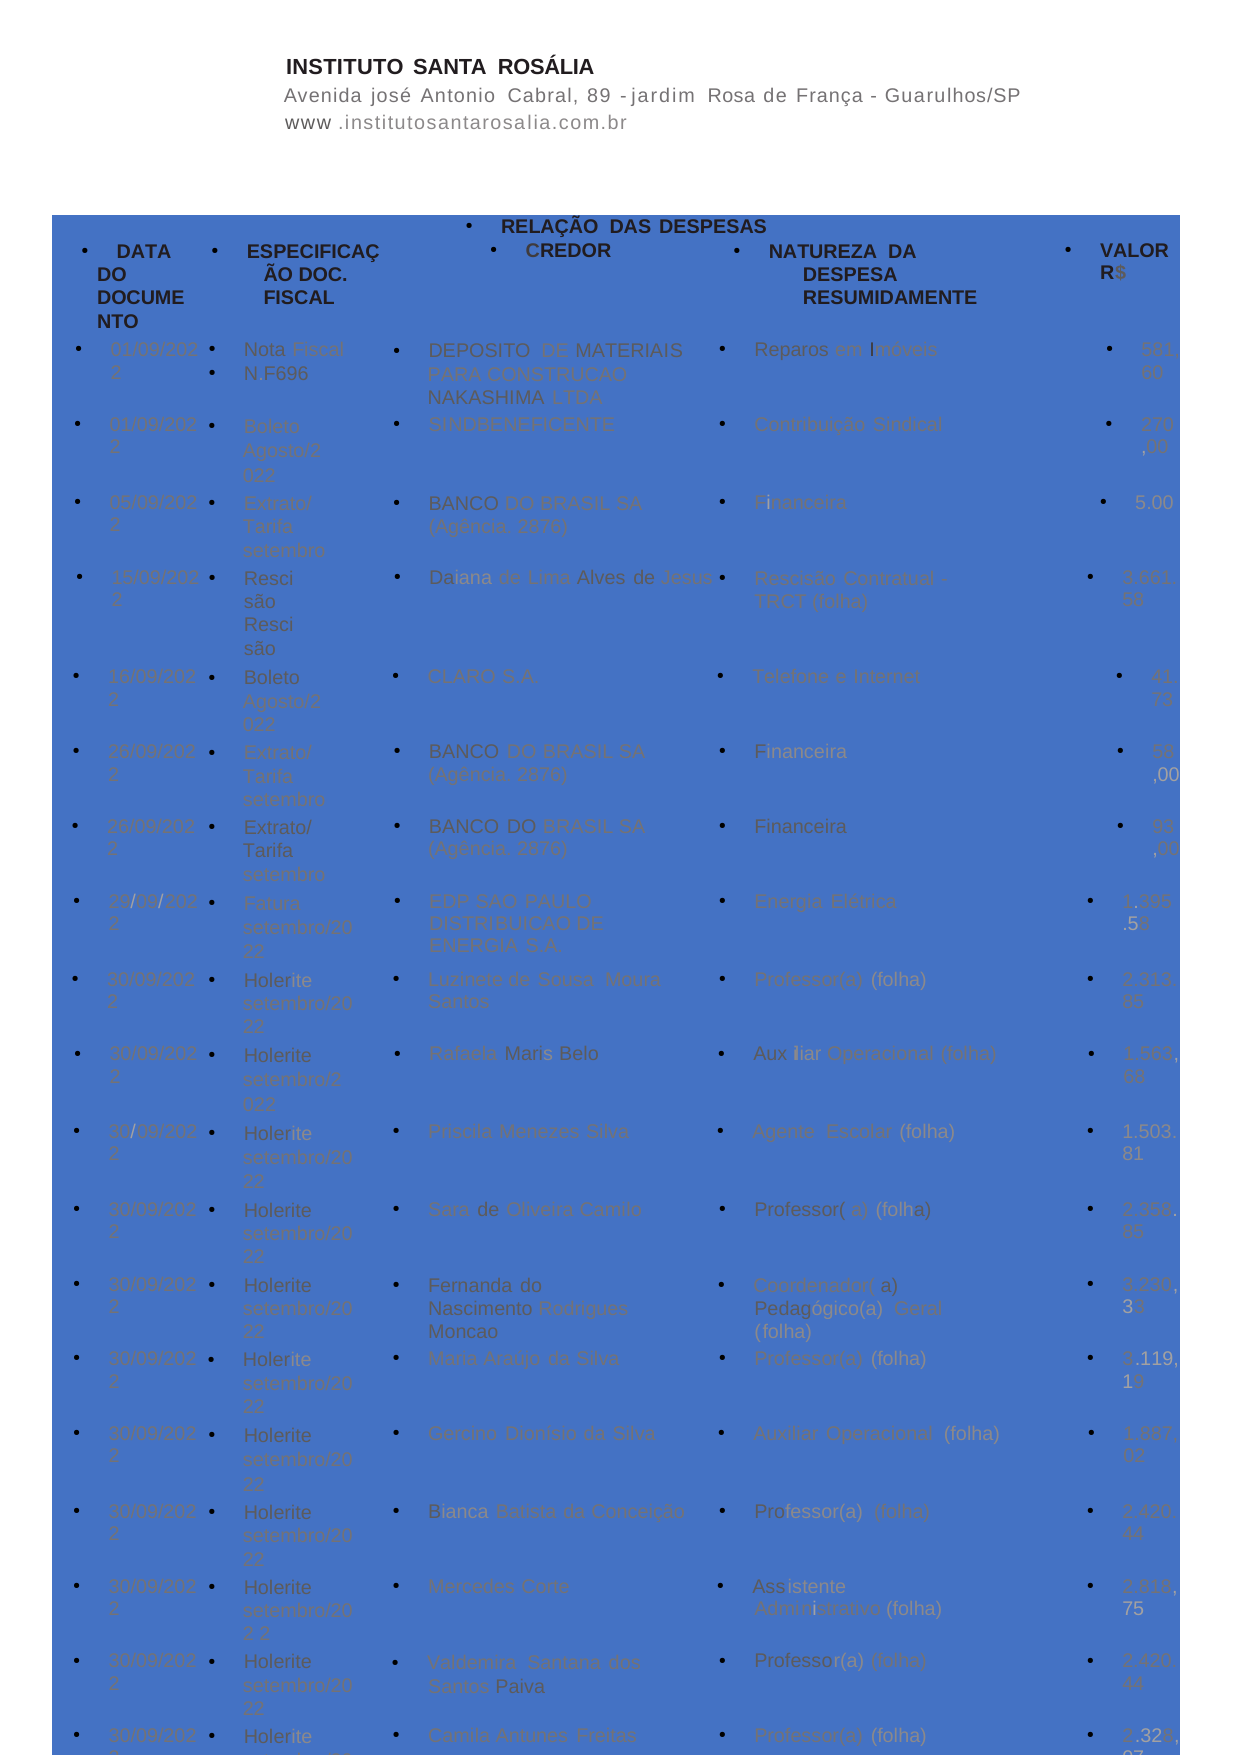

INSTITUTO SANTA ROSÁLIA
Avenida josé Antonio Cabral, 89 - jardim Rosa de França - Guarulhos/SP www .institutosantarosalia.com.br
| RELAÇÃO DAS DESPESAS | | | | |
| --- | --- | --- | --- | --- |
| DATA DO DOCUMENTO | ESPECIFICAÇÃO DOC. FISCAL | CREDOR | NATUREZA DA DESPESA RESUMIDAMENTE | VALOR R$ |
| 01/09/2022 | Nota Fiscal N.F696 | DEPOSITO DE MATERIAIS PARA CONSTRUCAO NAKASHIMA LTDA | Reparos em Imóveis | 581,60 |
| 01/09/2022 | Boleto Agosto/2022 | SINDBENEFICENTE | Contribuição Sindical | 270,00 |
| 05/09/2022 | Extrato/Tarifa setembro | BANCO DO BRASIL SA (Agência. 2876) | Financeira | 5.00 |
| 15/09/2022 | Rescisão Rescisão | Daiana de Lima Alves de Jesus | Rescisão Contratual - TRCT (folha) | 3.661.58 |
| 16/09/2022 | Boleto Agosto/2022 | CLARO S.A. | Telefone e Internet | 41.73 |
| 26/09/2022 | Extrato/Tarifa setembro | BANCO DO BRASIL SA (Agência. 2876) | Financeira | 58,00 |
| 26/09/2022 | Extrato/Tarifa setembro | BANCO DO BRASIL SA (Agência. 2876) | Financeira | 93 ,00 |
| 29/09/2022 | Fatura setembro/2022 | EDP SAO PAULO DISTRIBUICAO DE ENERGIA S.A. | Energia Elétrica | 1.395 .58 |
| 30/09/2022 | Holerite setembro/2022 | Luzinete de Sousa Moura Santos | Professor(a) (folha) | 2.313.85 |
| 30/09/2022 | Holerite setembro/2 022 | Rafaela Maris Belo | Aux iliar Operacional (folha) | 1.563,68 |
| 30/09/2022 | Holerite setembro/2022 | Priscila Menezes Silva | Agente Escolar (folha) | 1.503.81 |
| 30/09/2022 | Holerite setembro/2022 | Sara de Oliveira Camilo | Professor( a) (folha) | 2.358.85 |
| 30/09/2022 | Holerite setembro/2022 | Fernanda do Nascimento Rodrigues Moncao | Coordenador( a) Pedagógico(a) Geral (folha) | 3.230,33 |
| 30/09/2022 | Holerite setembro/2022 | Maria Araújo da Silva | Professor(a) (folha) | 3.119,19 |
| 30/09/2022 | Holerite setembro/2022 | Gercino Dionísio da Silva | Auxiliar Operacional (folha) | 1.887,02 |
| 30/09/2022 | Holerite setembro/2022 | Bianca Batista da Conceição | Professor(a) (folha) | 2.420.44 |
| 30/09/2022 | Holerite setembro/202 2 | Mercedes Corte | Assistente Administrativo (folha) | 2.818,75 |
| 30/09/2022 | Holerite setembro/2022 | Valdemira Santana dos Santos Paiva | Professor(a) (folha) | 2.420.44 |
| 30/09/2022 | Holerite setembro/2022 | Camila Antunes Freitas | Professor(a) (folha) | 2.328,07 |
| 30/09/2022 | Holerite setembro/2022 | Maria Josefa Lopes de Oliveira | Cozinheiro(a) (folha) | 1.589.27 |
| 30/09/2022 | Holerite setembro/2022 | Patrícia Morais Ramos Corrêa | Professor(a) (folha) | 2.846,53 |
| 30/09/2022 | Holerite setembro/2022 | Fernanda Rodrigues de Souza | Professor(a) (folha) | 2.238.59 |
º"" l 01".!?